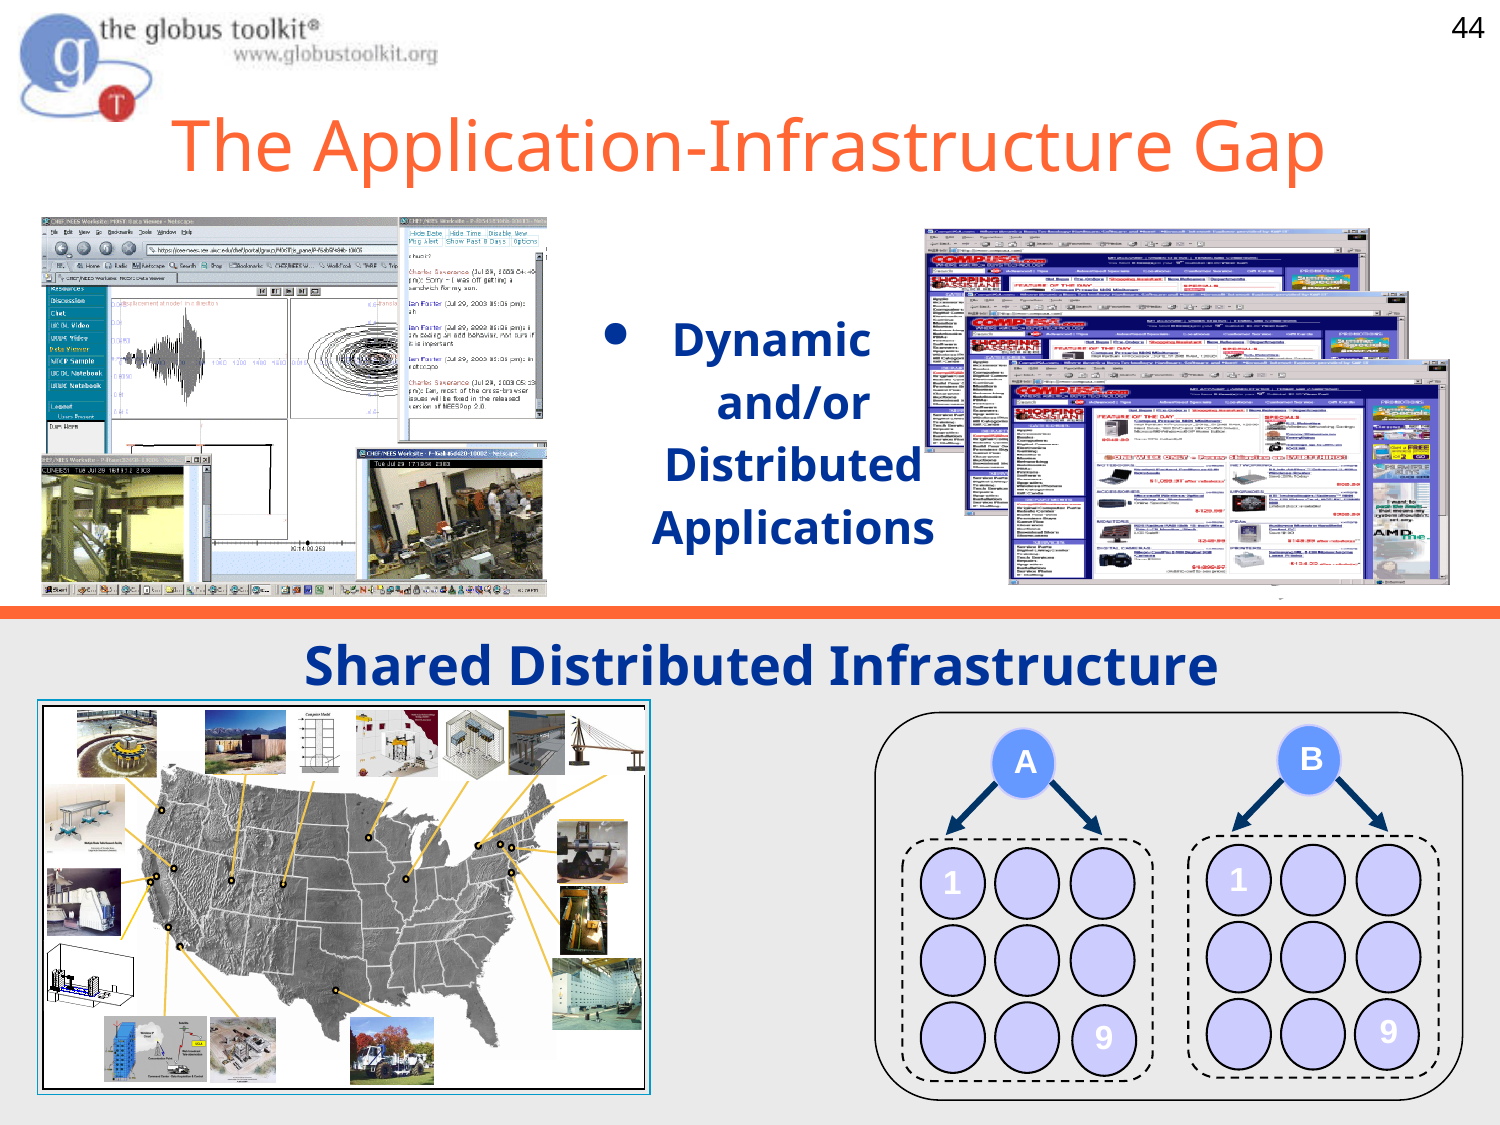

44
# The Application-Infrastructure Gap
 Dynamic
and/or
Distributed
Applications
Shared Distributed Infrastructure
B
A
1
1
9
9